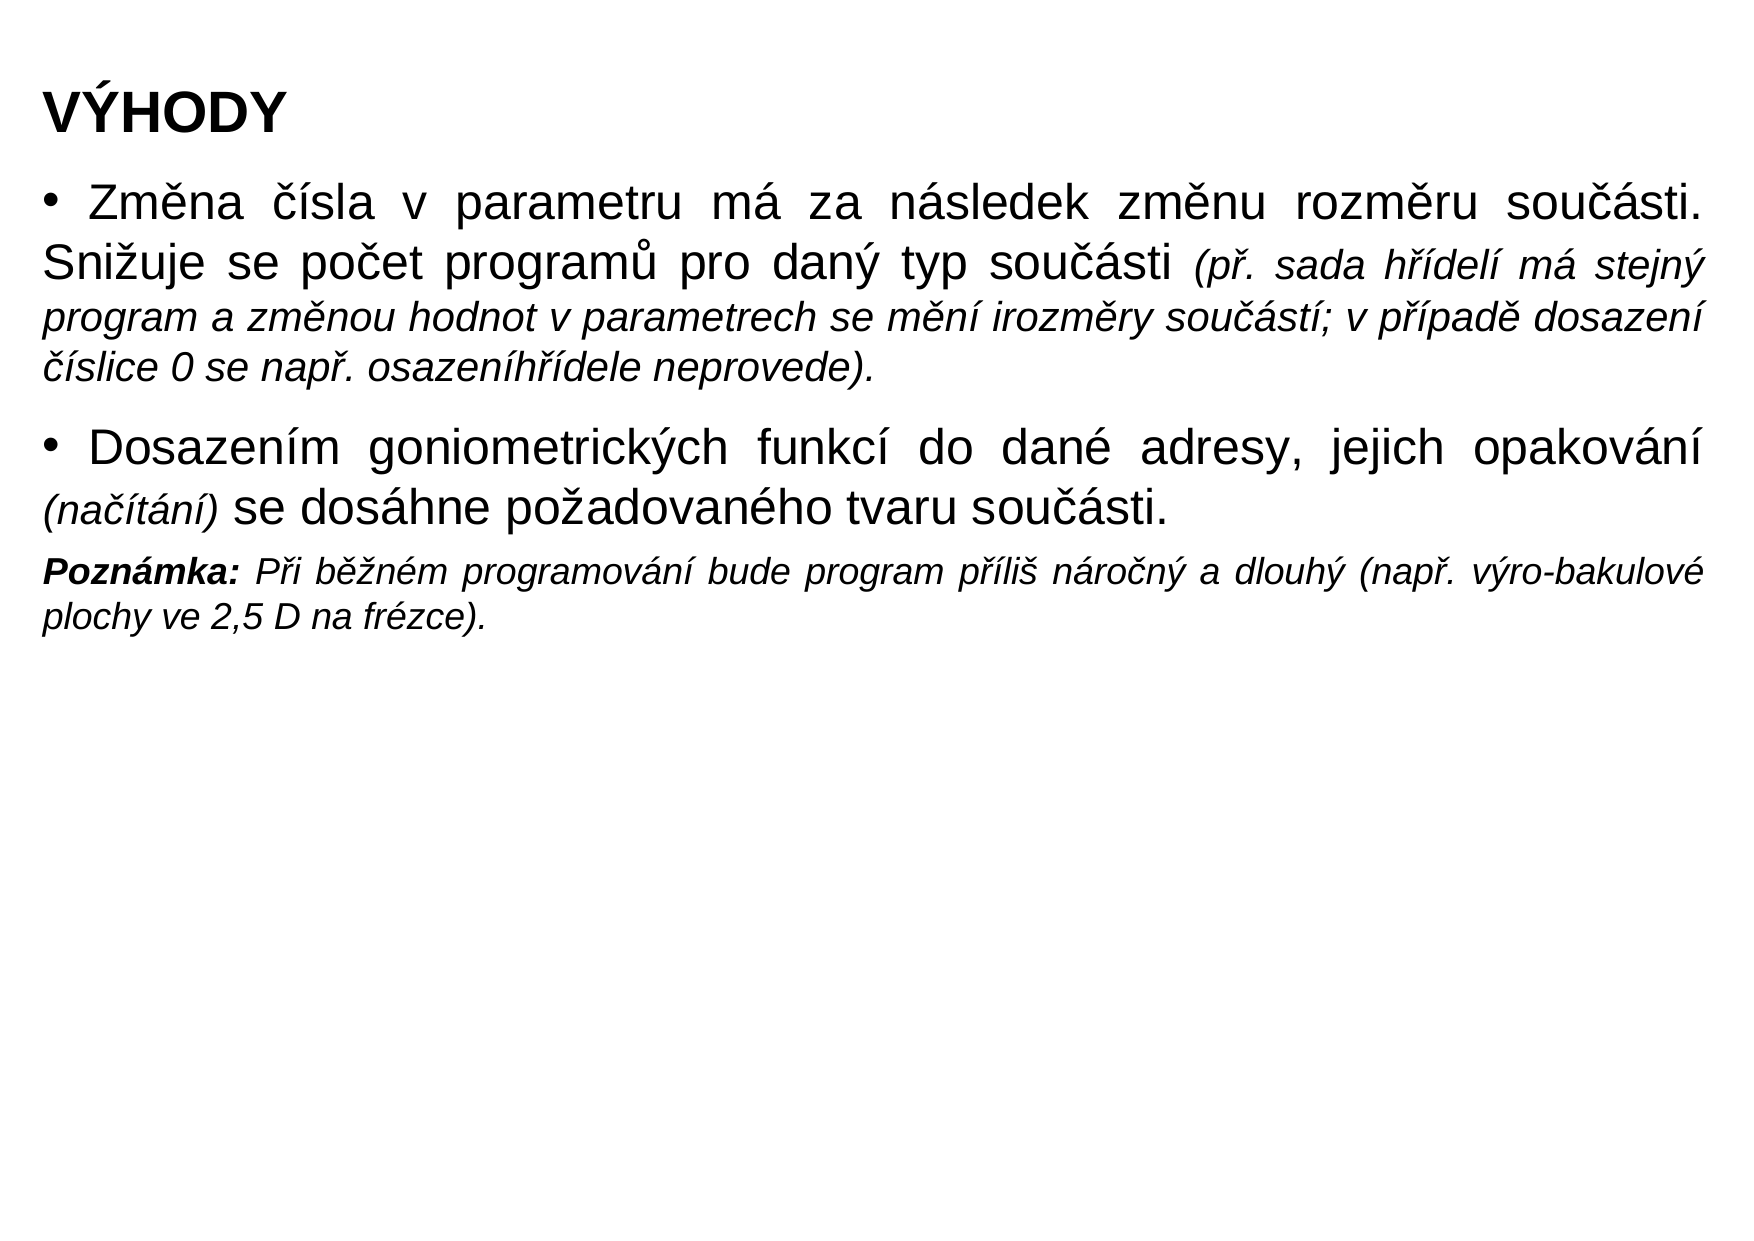

VÝHODY
 Změna čísla v parametru má za následek změnu rozměru součásti. Snižuje se počet programů pro daný typ součásti (př. sada hřídelí má stejný program a změnou hodnot v parametrech se mění i rozměry součástí; v případě dosazení číslice 0 se např. osazení hřídele neprovede).
 Dosazením goniometrických funkcí do dané adresy, jejich opakování (načítání) se dosáhne požadovaného tvaru součásti.
Poznámka: Při běžném programování bude program příliš náročný a dlouhý (např. výro-ba kulové plochy ve 2,5 D na frézce).